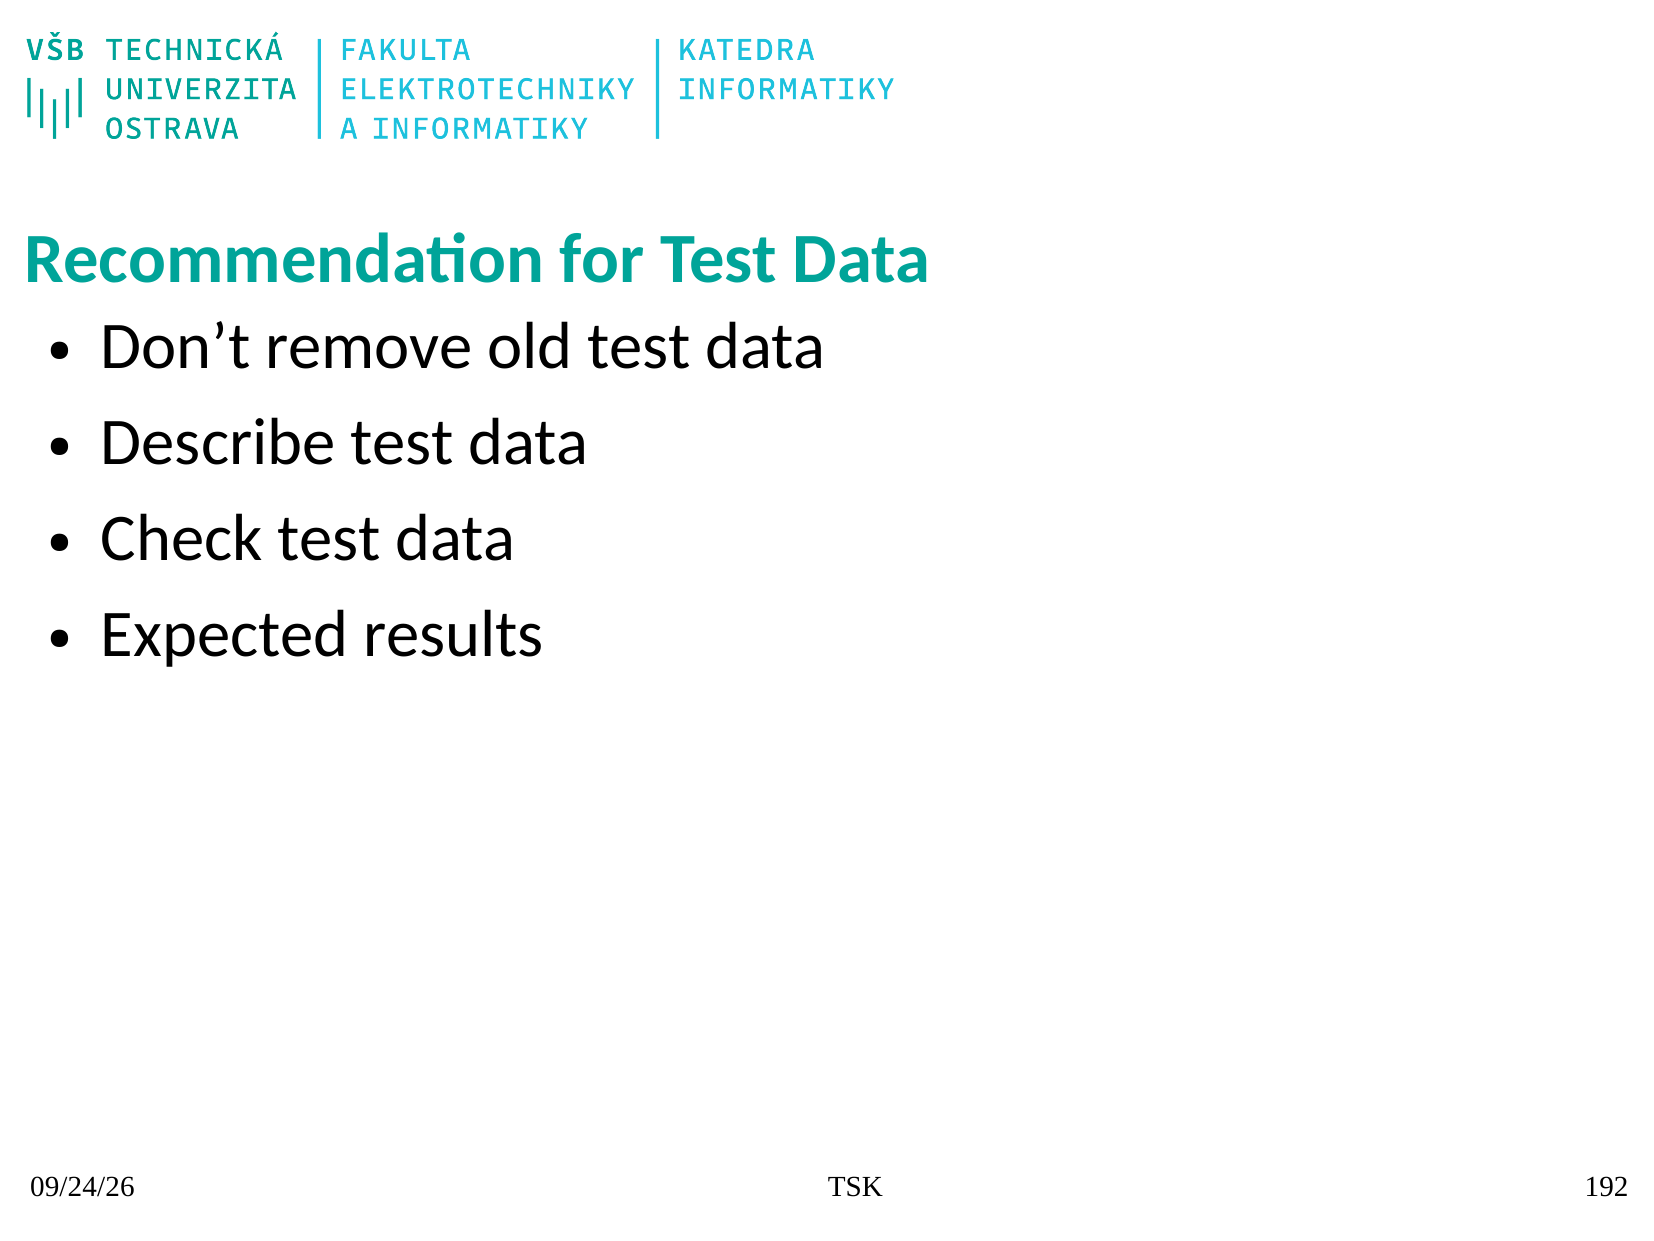

# Recommendation for Test Data
Don’t remove old test data
Describe test data
Check test data
Expected results
TSK
192